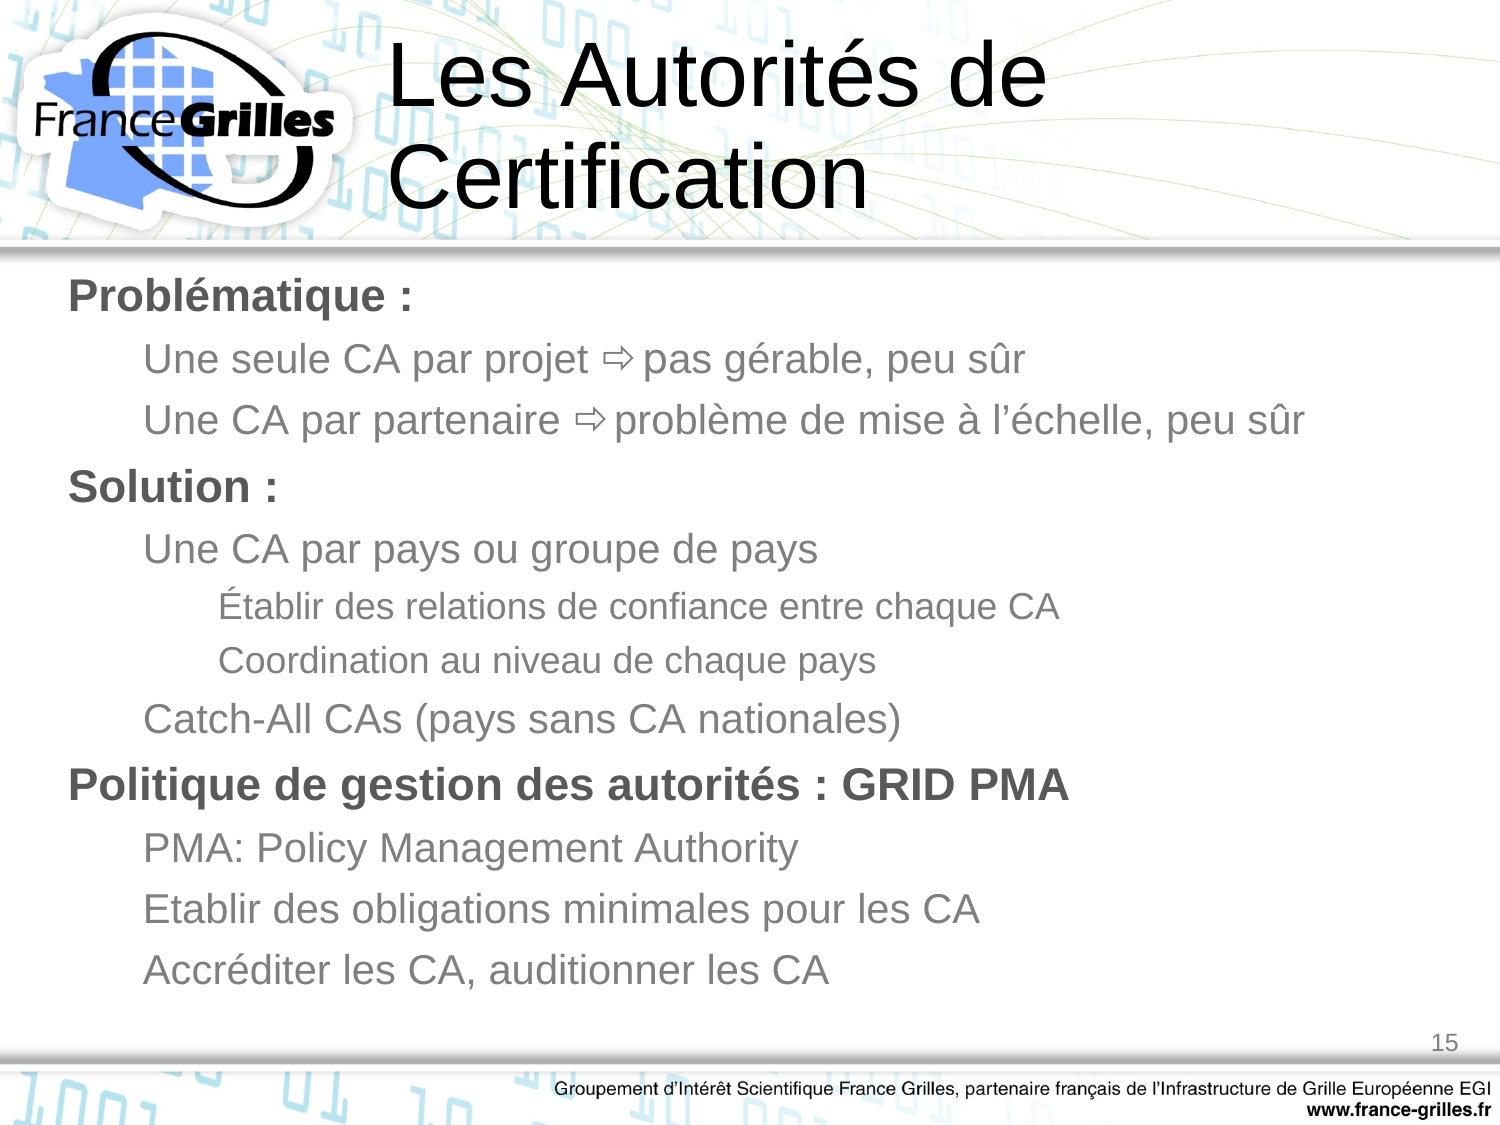

# Les Autorités de Certification
Problématique :
Une seule CA par projet pas gérable, peu sûr
Une CA par partenaire problème de mise à l’échelle, peu sûr
Solution :
Une CA par pays ou groupe de pays
Établir des relations de confiance entre chaque CA
Coordination au niveau de chaque pays
Catch-All CAs (pays sans CA nationales)
Politique de gestion des autorités : GRID PMA
PMA: Policy Management Authority
Etablir des obligations minimales pour les CA
Accréditer les CA, auditionner les CA
15